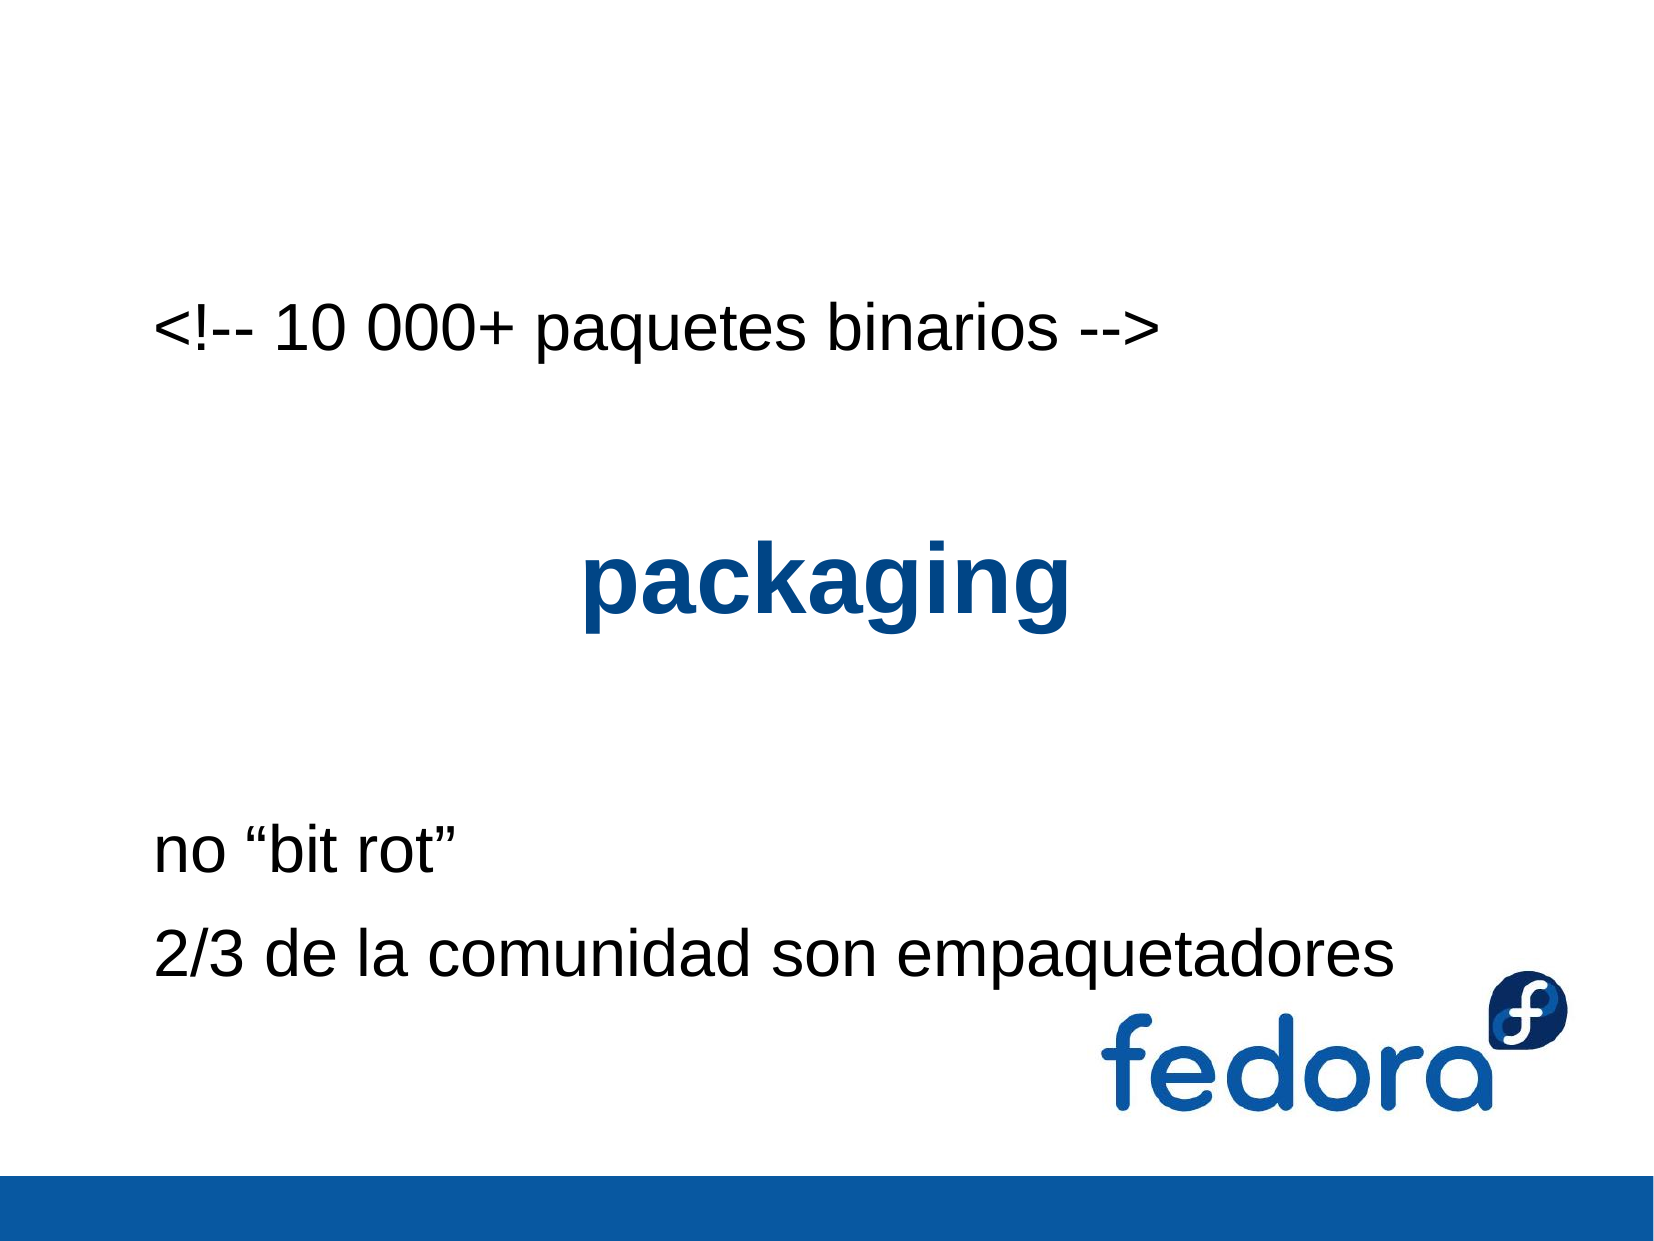

# packaging
<!-- 10 000+ paquetes binarios -->
no “bit rot”
2/3 de la comunidad son empaquetadores